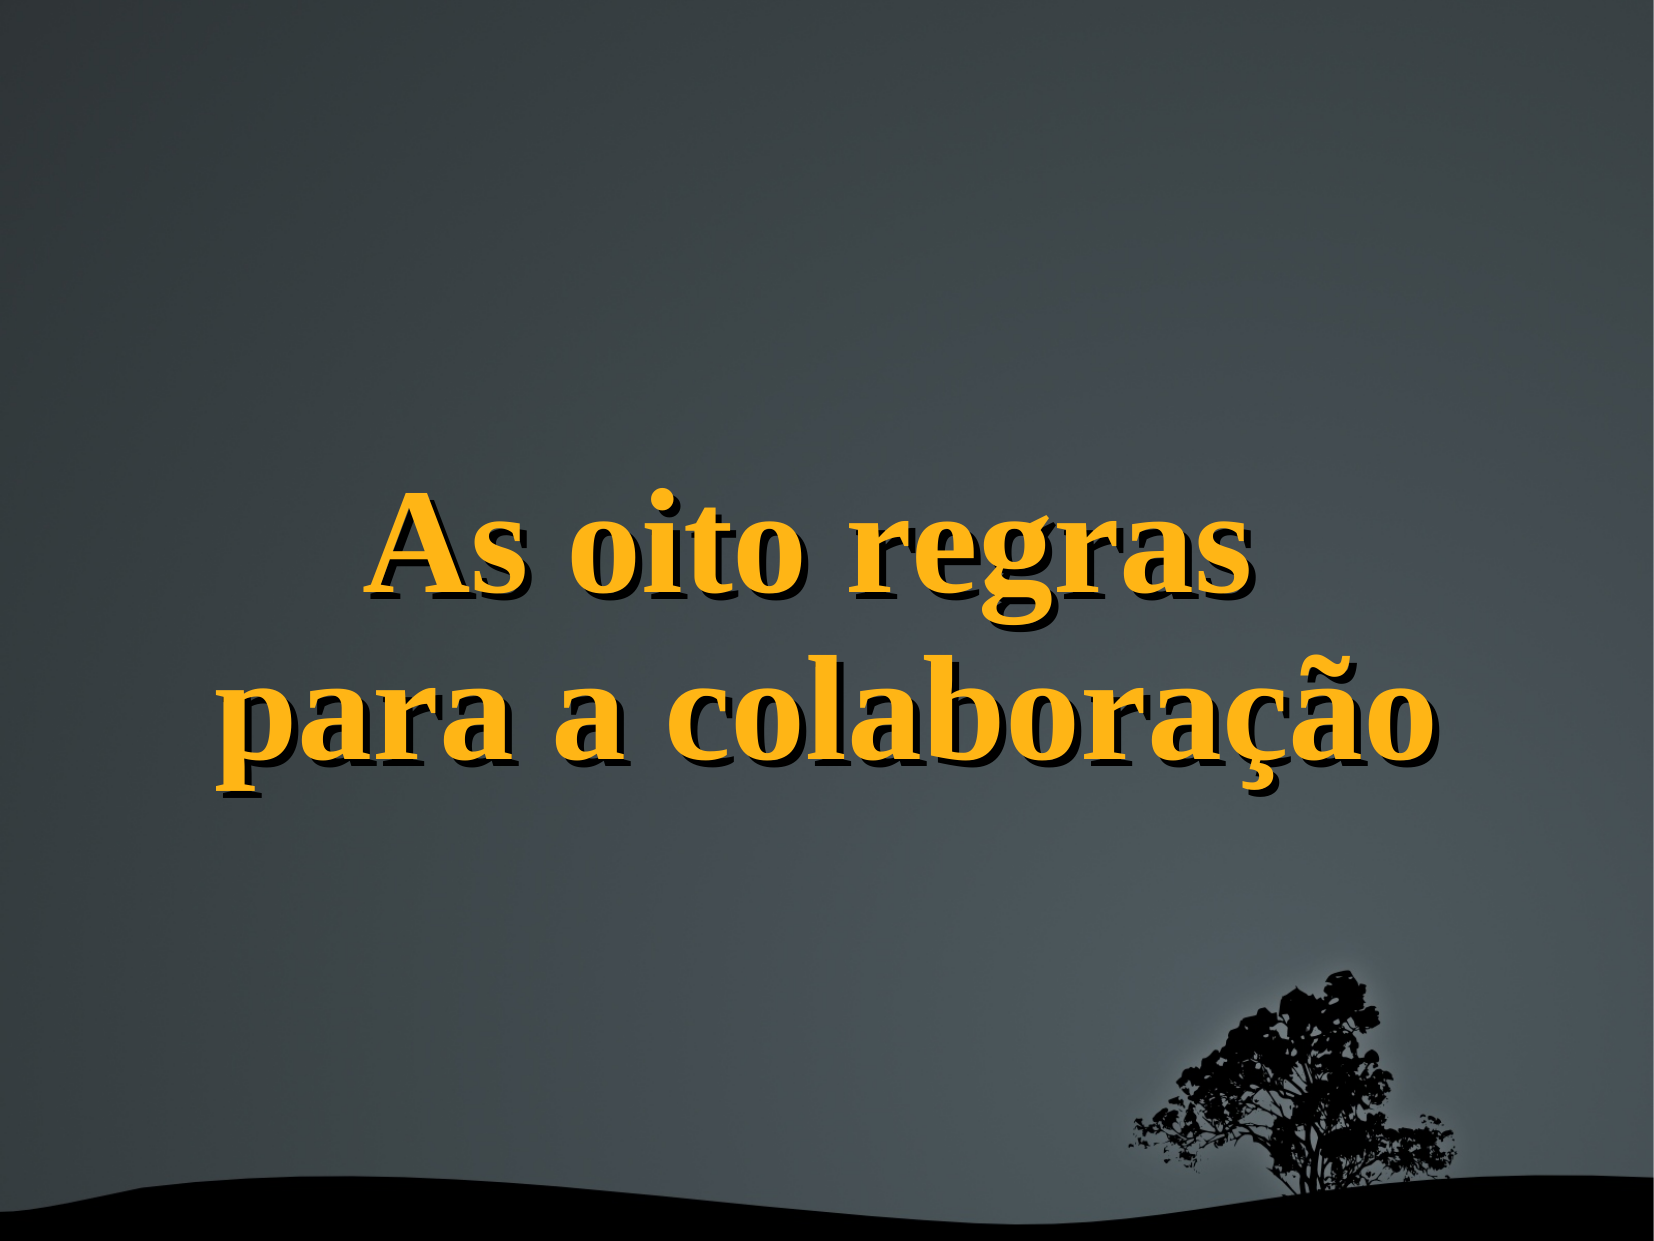

# As oito regras para a colaboração